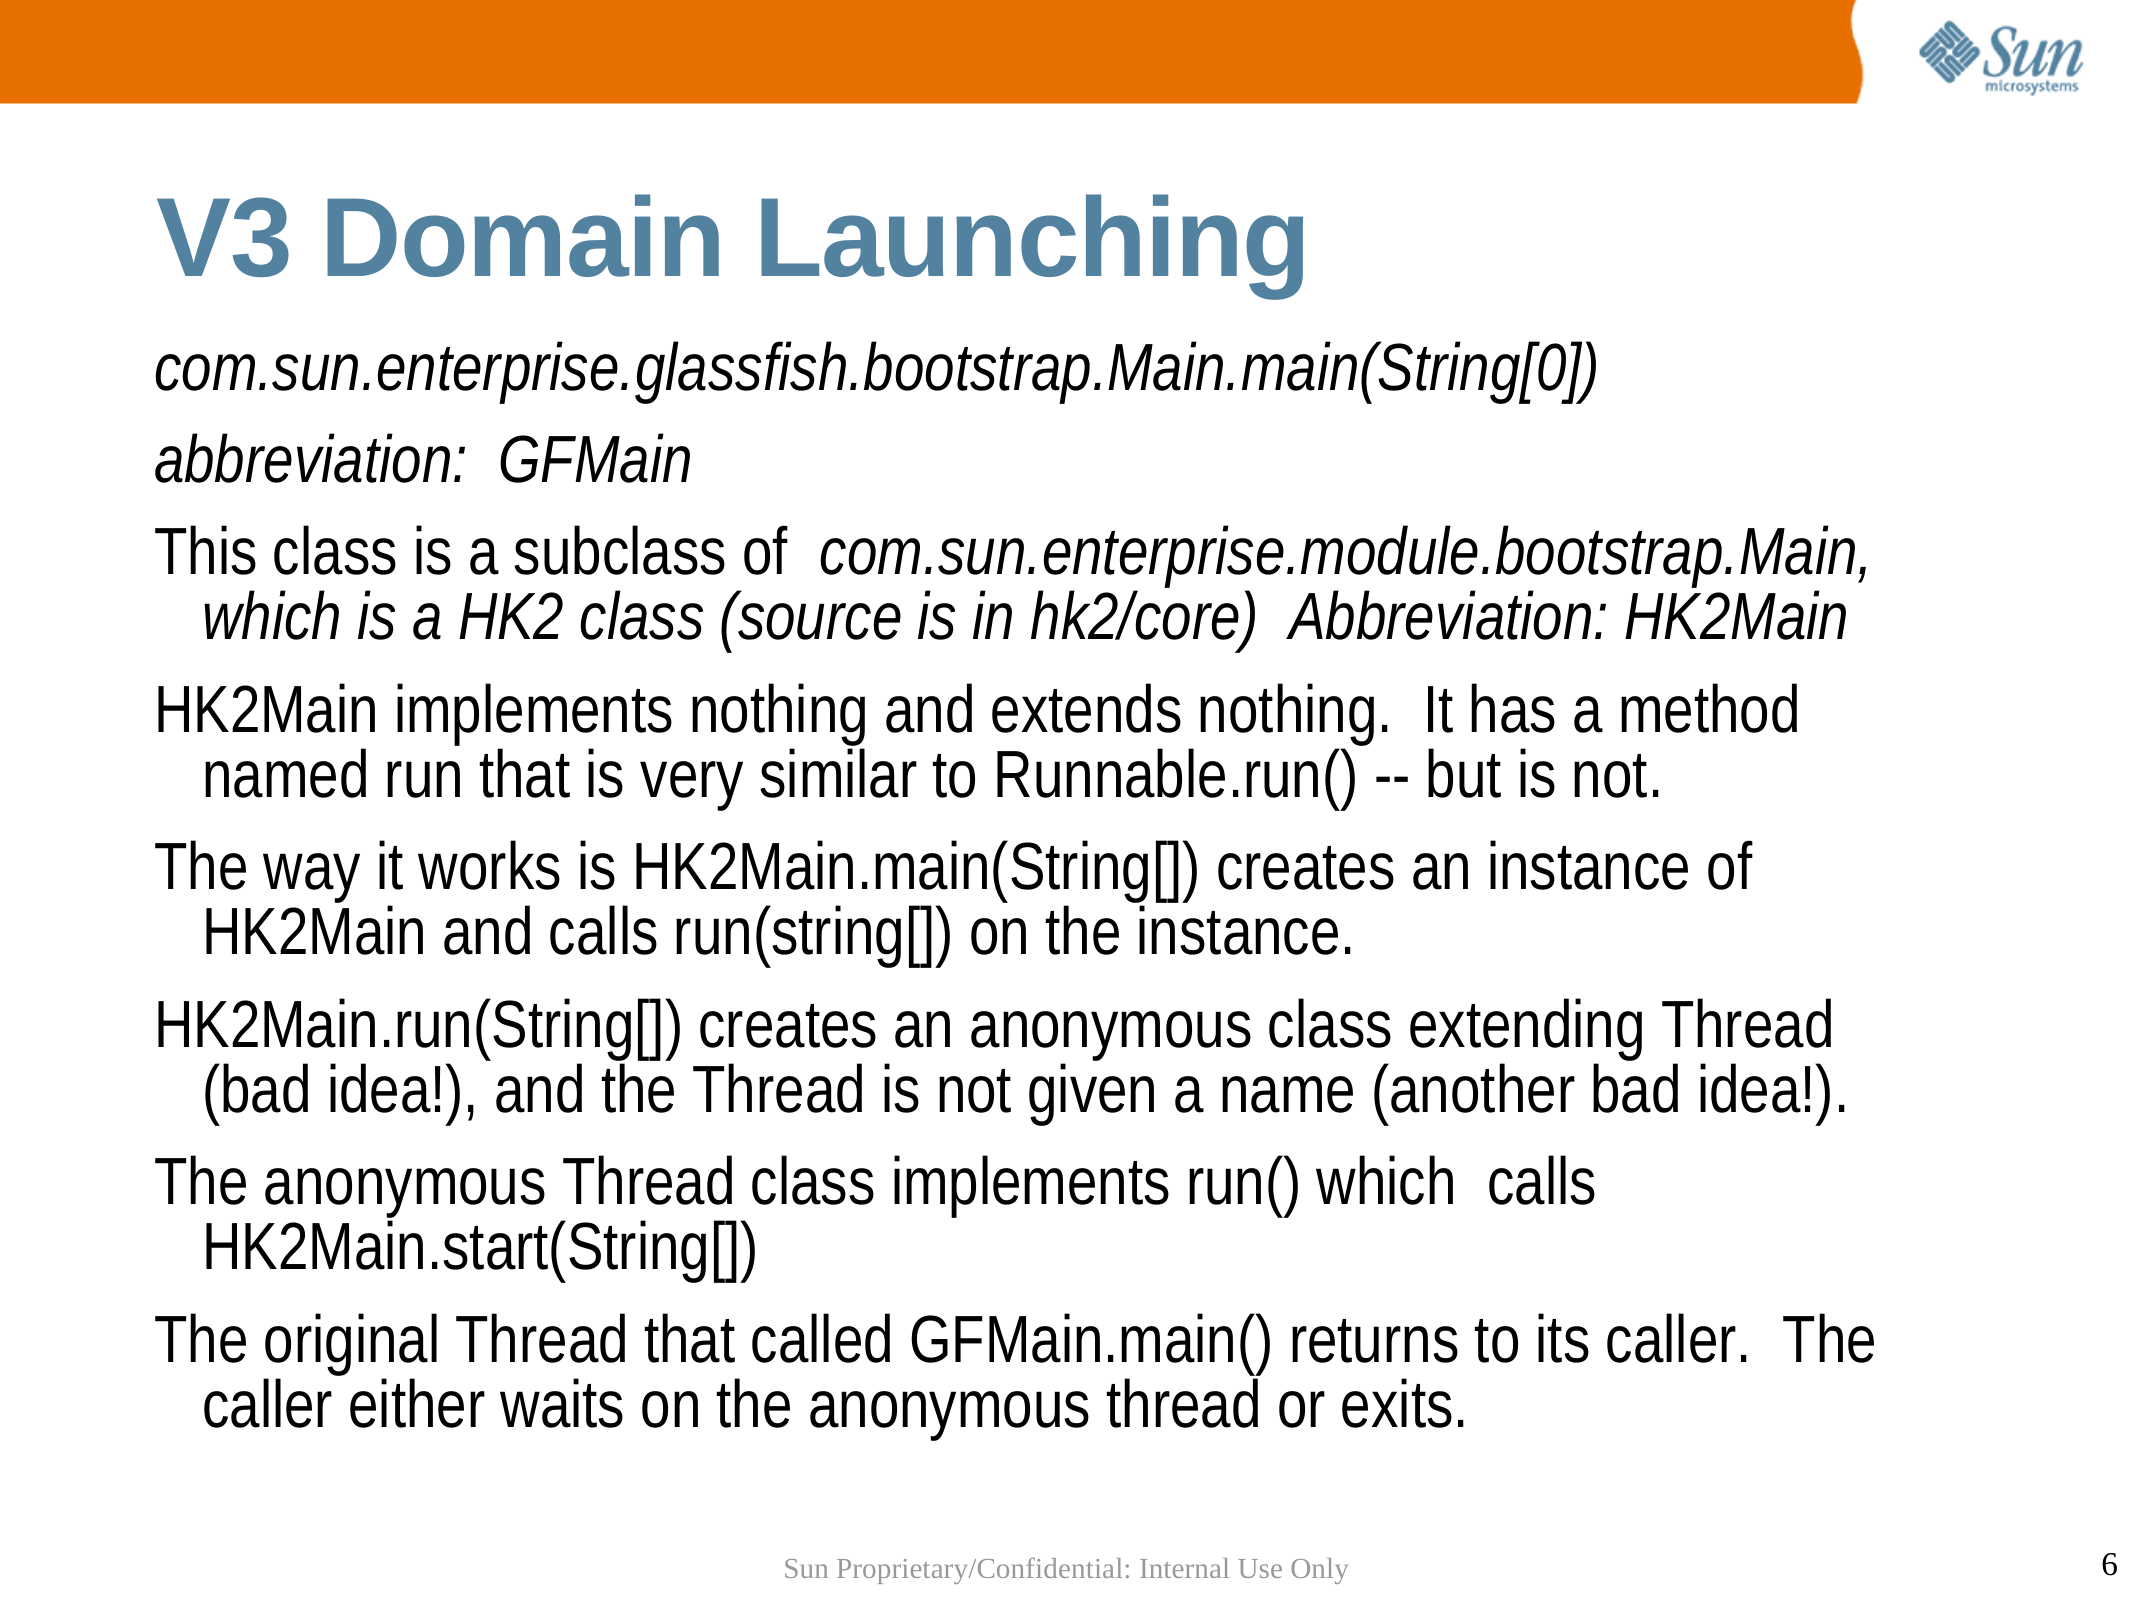

# V3 Domain Launching
com.sun.enterprise.glassfish.bootstrap.Main.main(String[0])
abbreviation: GFMain
This class is a subclass of com.sun.enterprise.module.bootstrap.Main, which is a HK2 class (source is in hk2/core) Abbreviation: HK2Main
HK2Main implements nothing and extends nothing. It has a method named run that is very similar to Runnable.run() -- but is not.
The way it works is HK2Main.main(String[]) creates an instance of HK2Main and calls run(string[]) on the instance.
HK2Main.run(String[]) creates an anonymous class extending Thread (bad idea!), and the Thread is not given a name (another bad idea!).
The anonymous Thread class implements run() which calls HK2Main.start(String[])
The original Thread that called GFMain.main() returns to its caller. The caller either waits on the anonymous thread or exits.